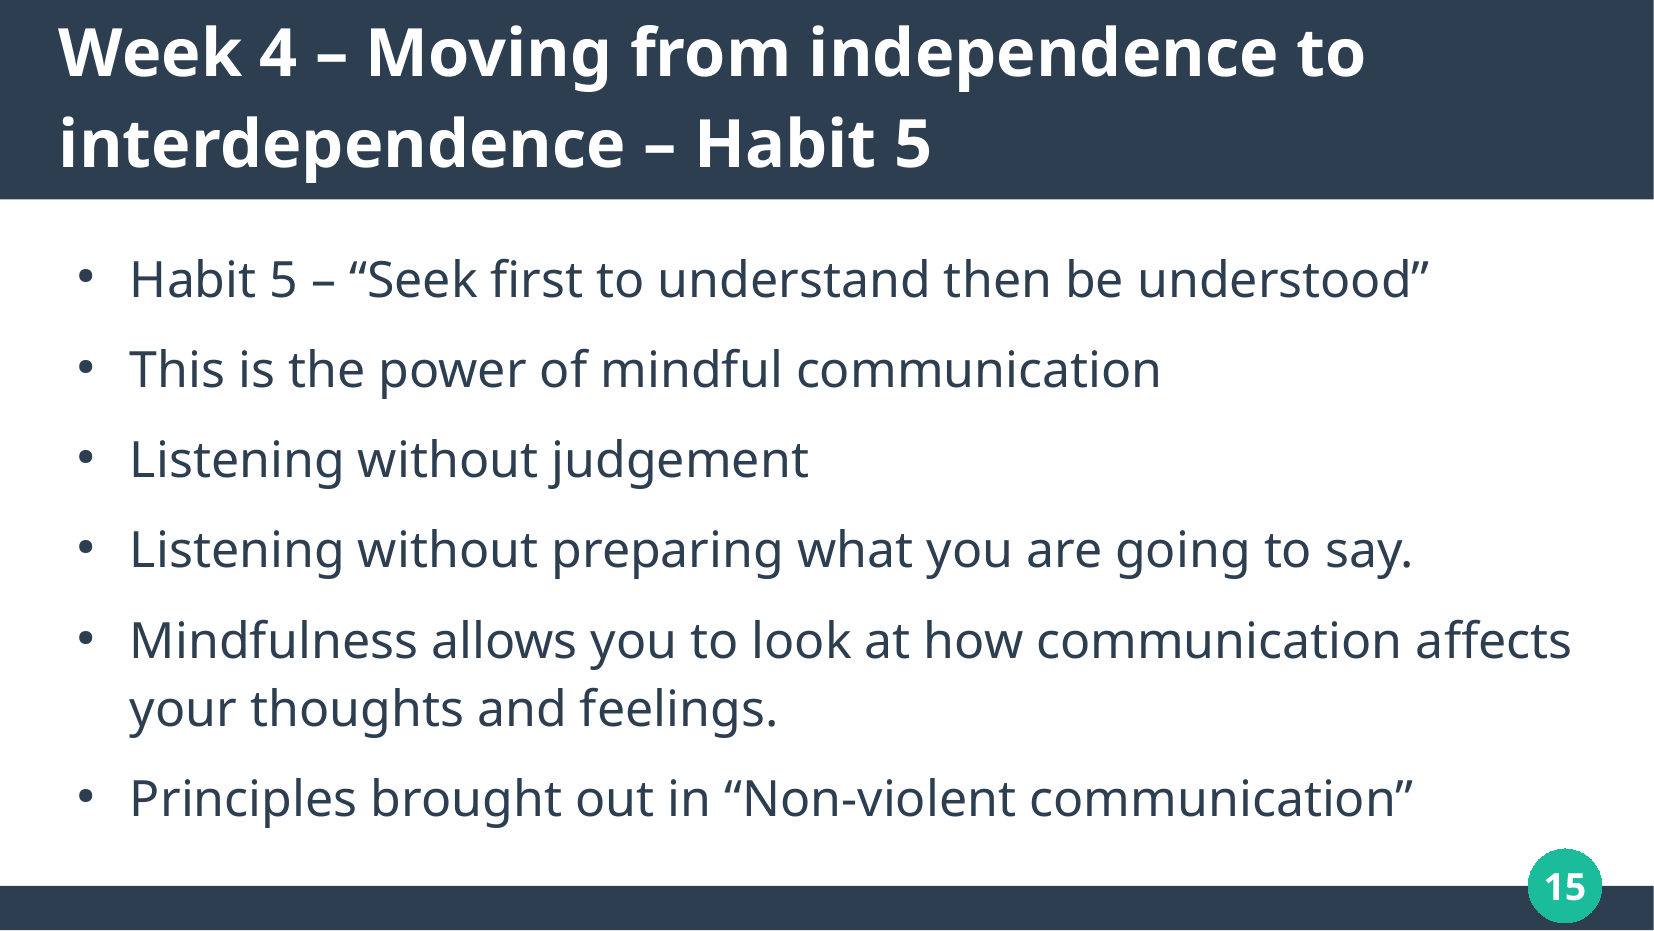

# Week 4 – Moving from independence to interdependence – Habit 5
Habit 5 – “Seek first to understand then be understood”
This is the power of mindful communication
Listening without judgement
Listening without preparing what you are going to say.
Mindfulness allows you to look at how communication affects your thoughts and feelings.
Principles brought out in “Non-violent communication”
15